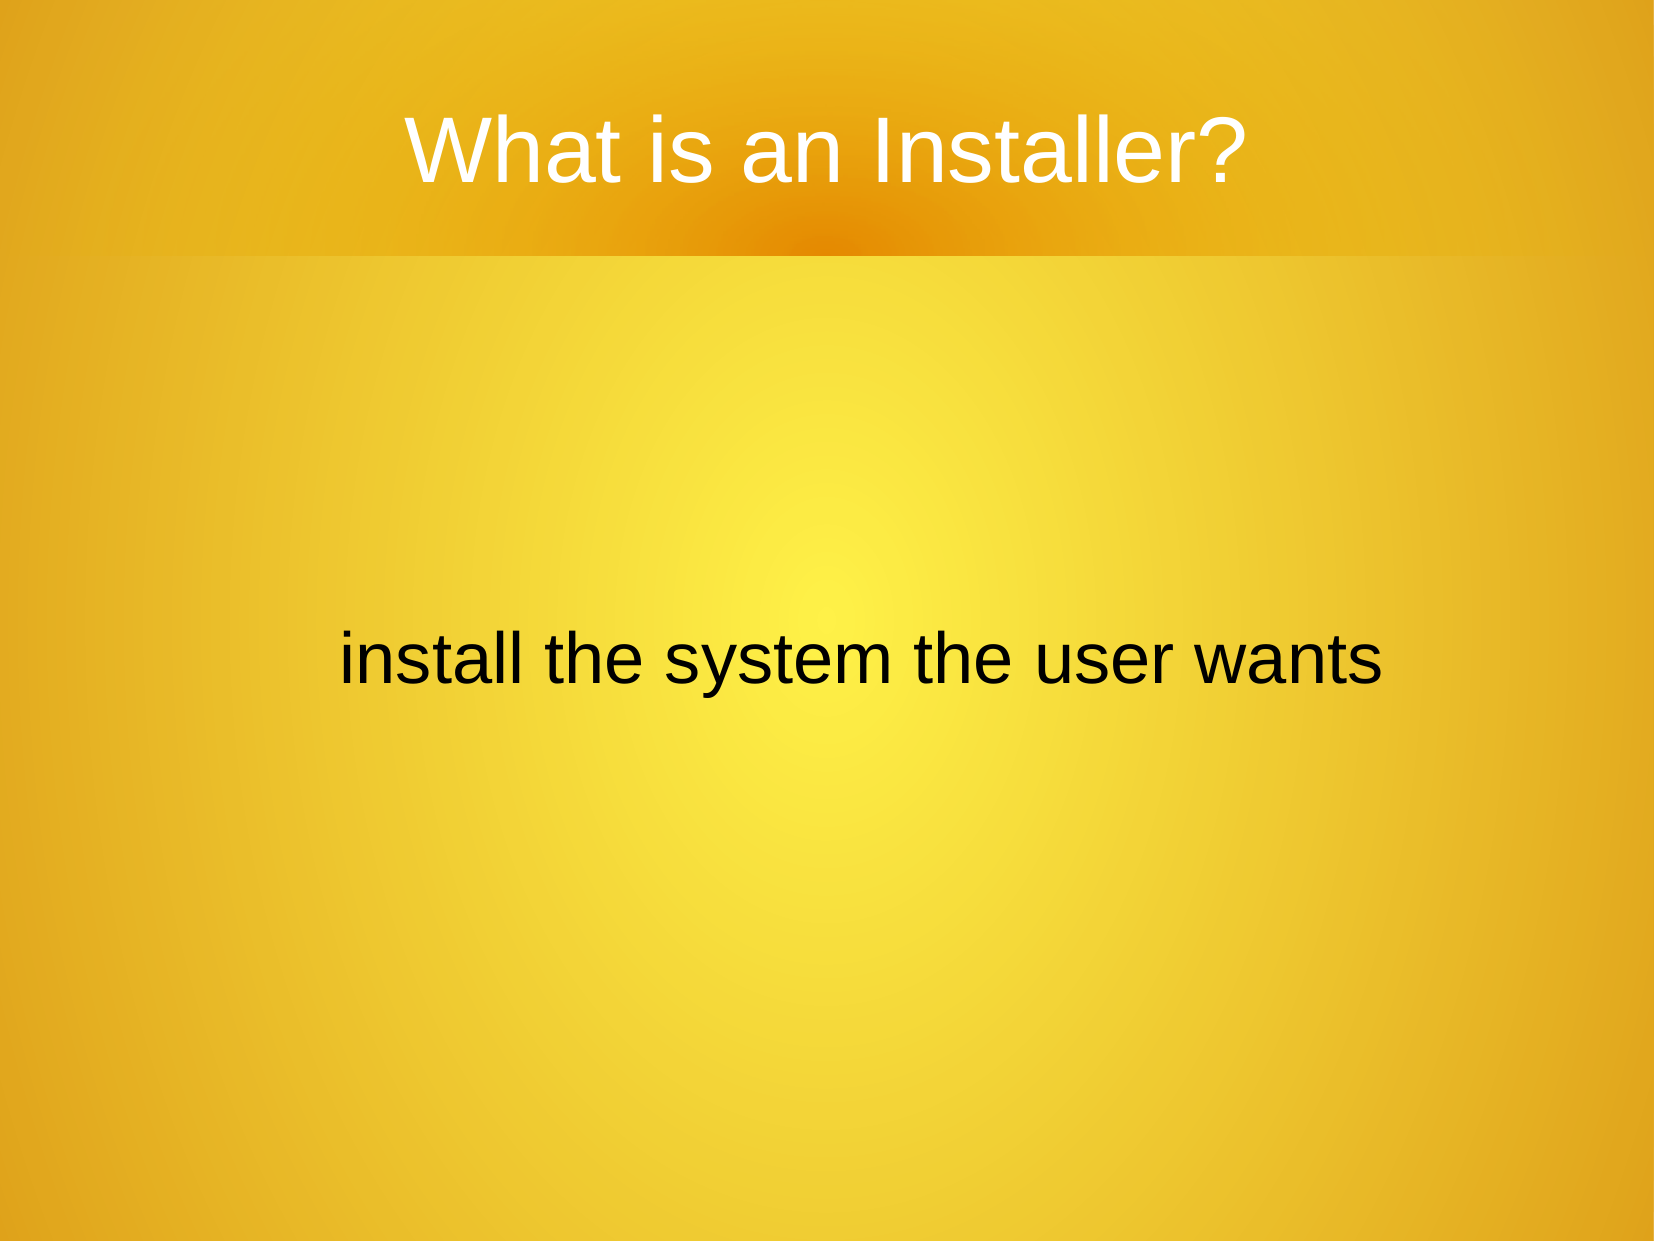

# What is an Installer?
install the system the user wants